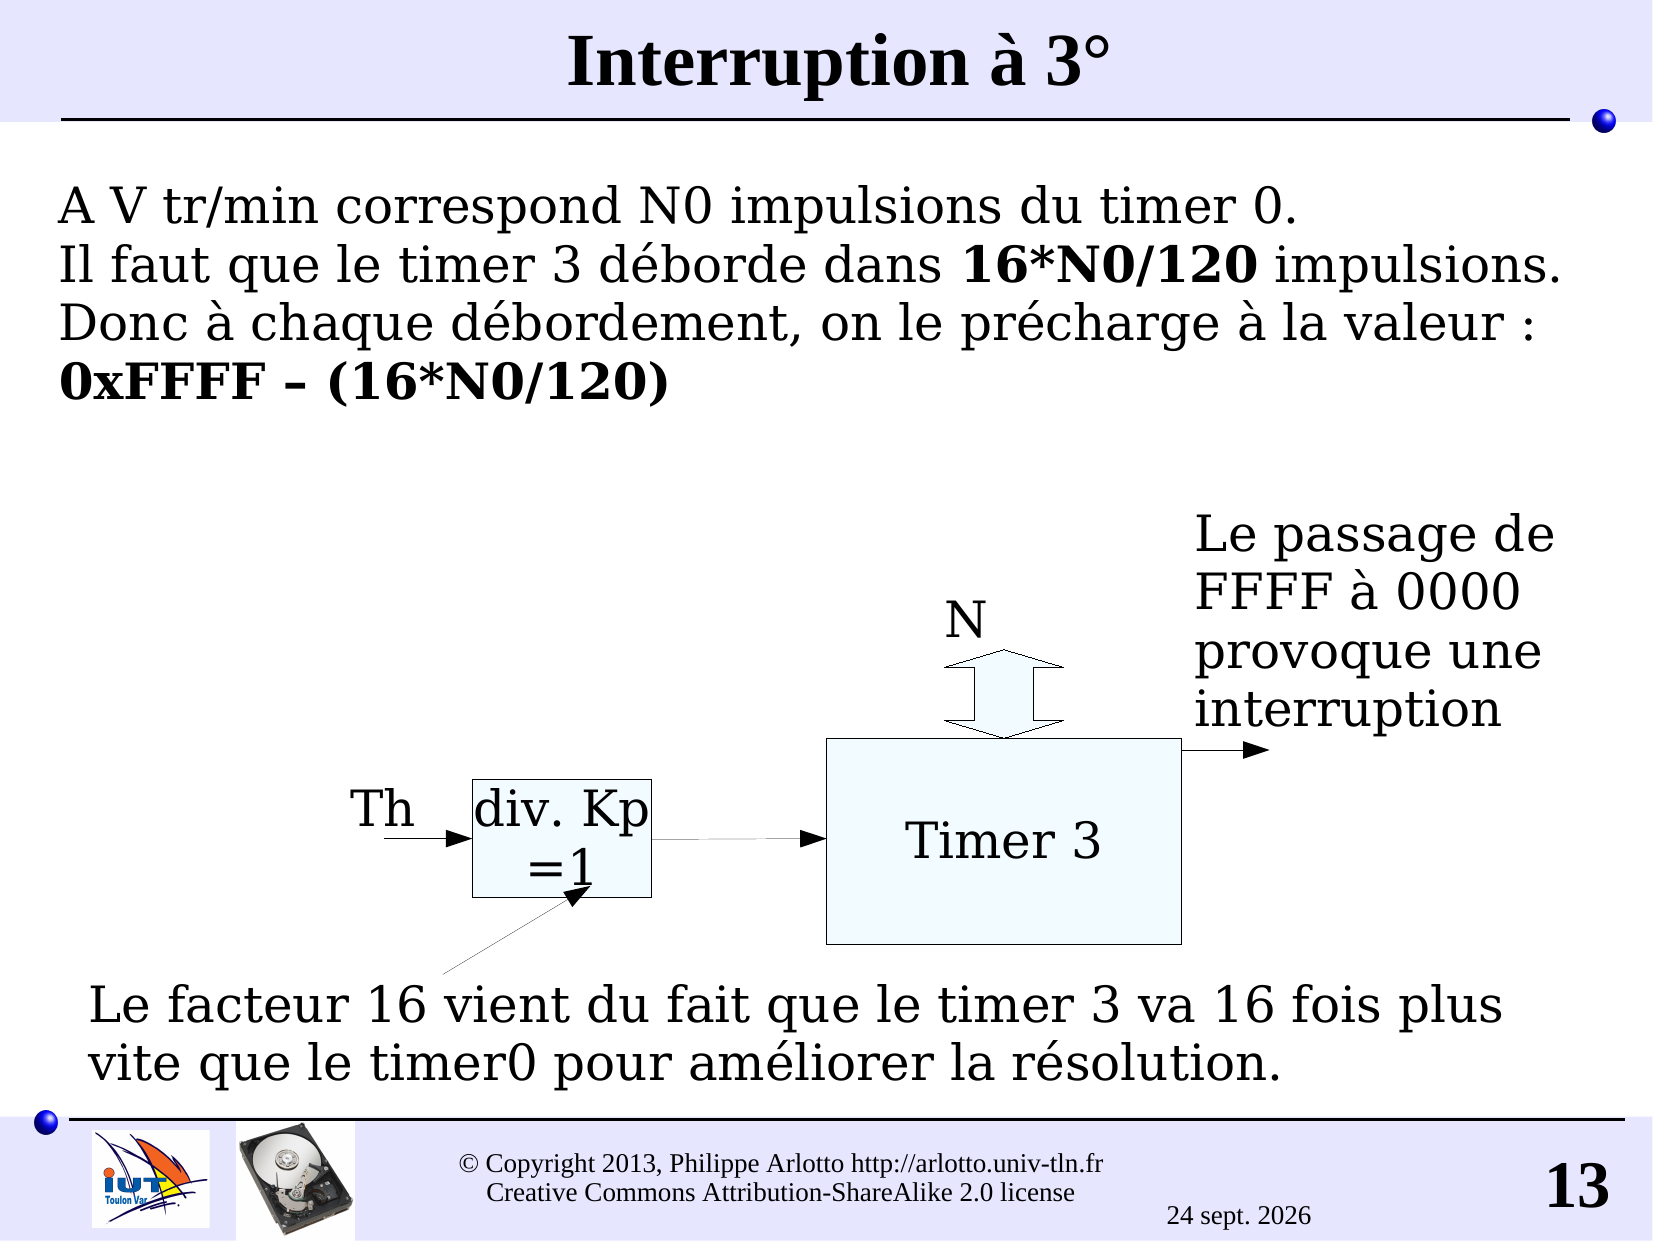

# Interruption à 3°
A V tr/min correspond N0 impulsions du timer 0.
Il faut que le timer 3 déborde dans 16*N0/120 impulsions.
Donc à chaque débordement, on le précharge à la valeur : 0xFFFF – (16*N0/120)
Le passage de FFFF à 0000
provoque une interruption
N
Timer 3
Th
div. Kp
=1
Le facteur 16 vient du fait que le timer 3 va 16 fois plus vite que le timer0 pour améliorer la résolution.